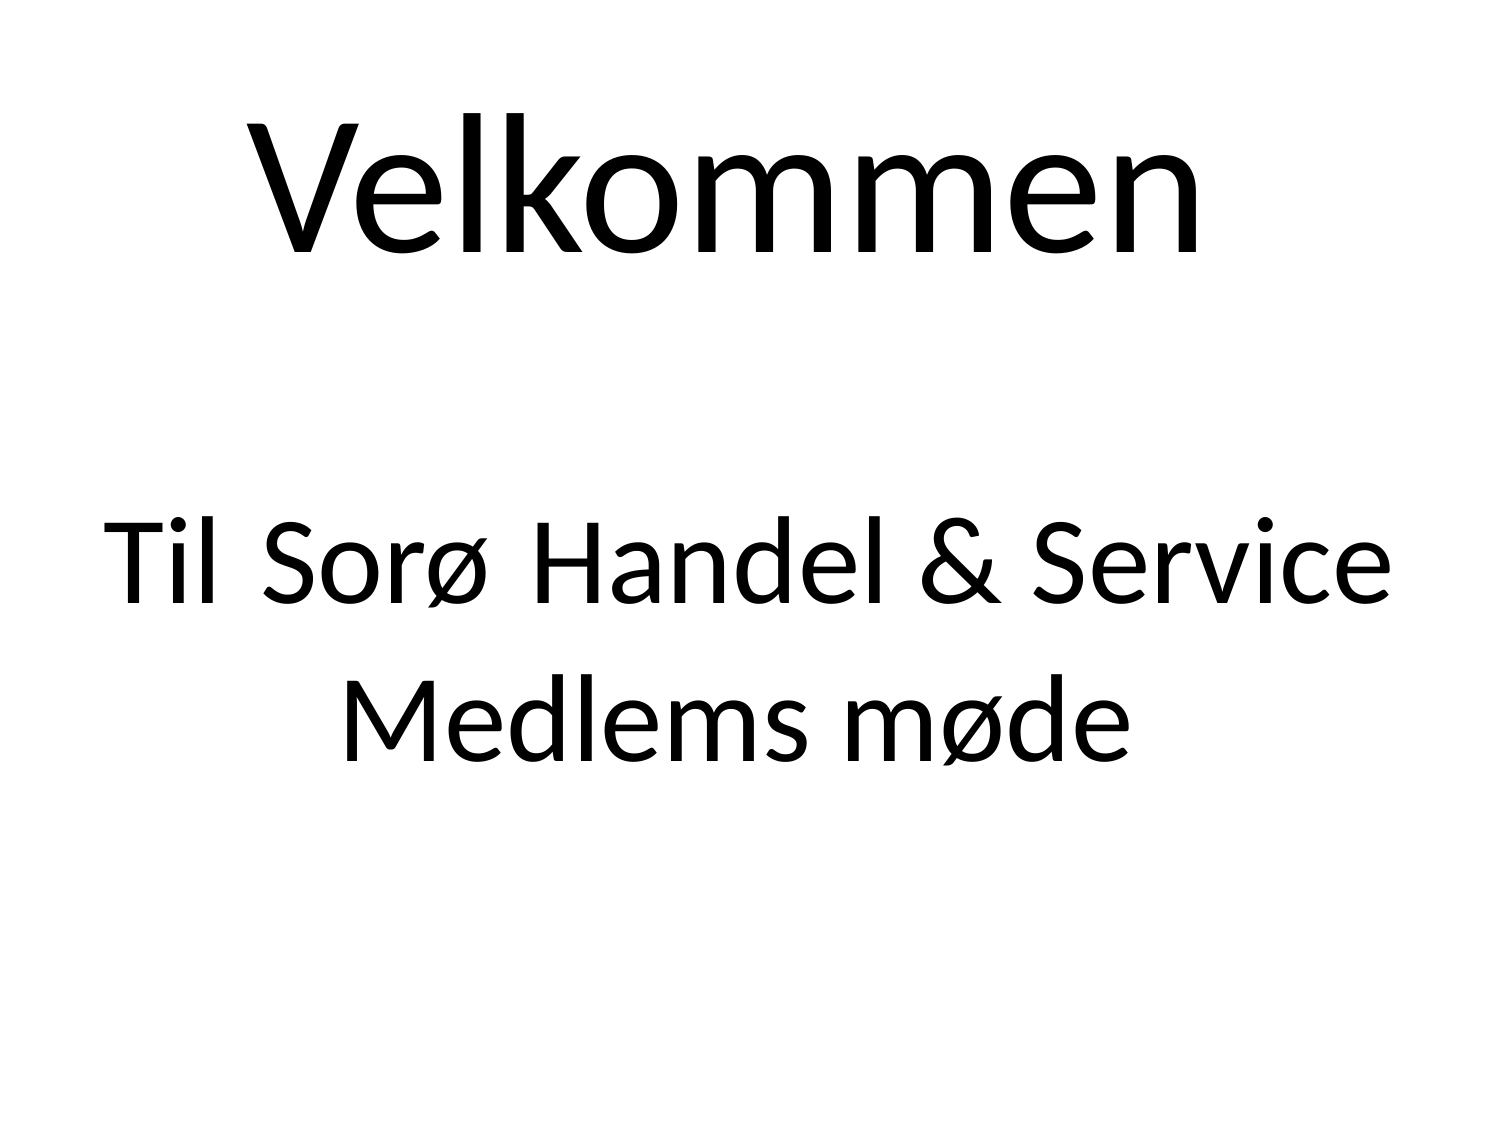

# Velkommen
Til Sorø Handel & Service Medlems møde